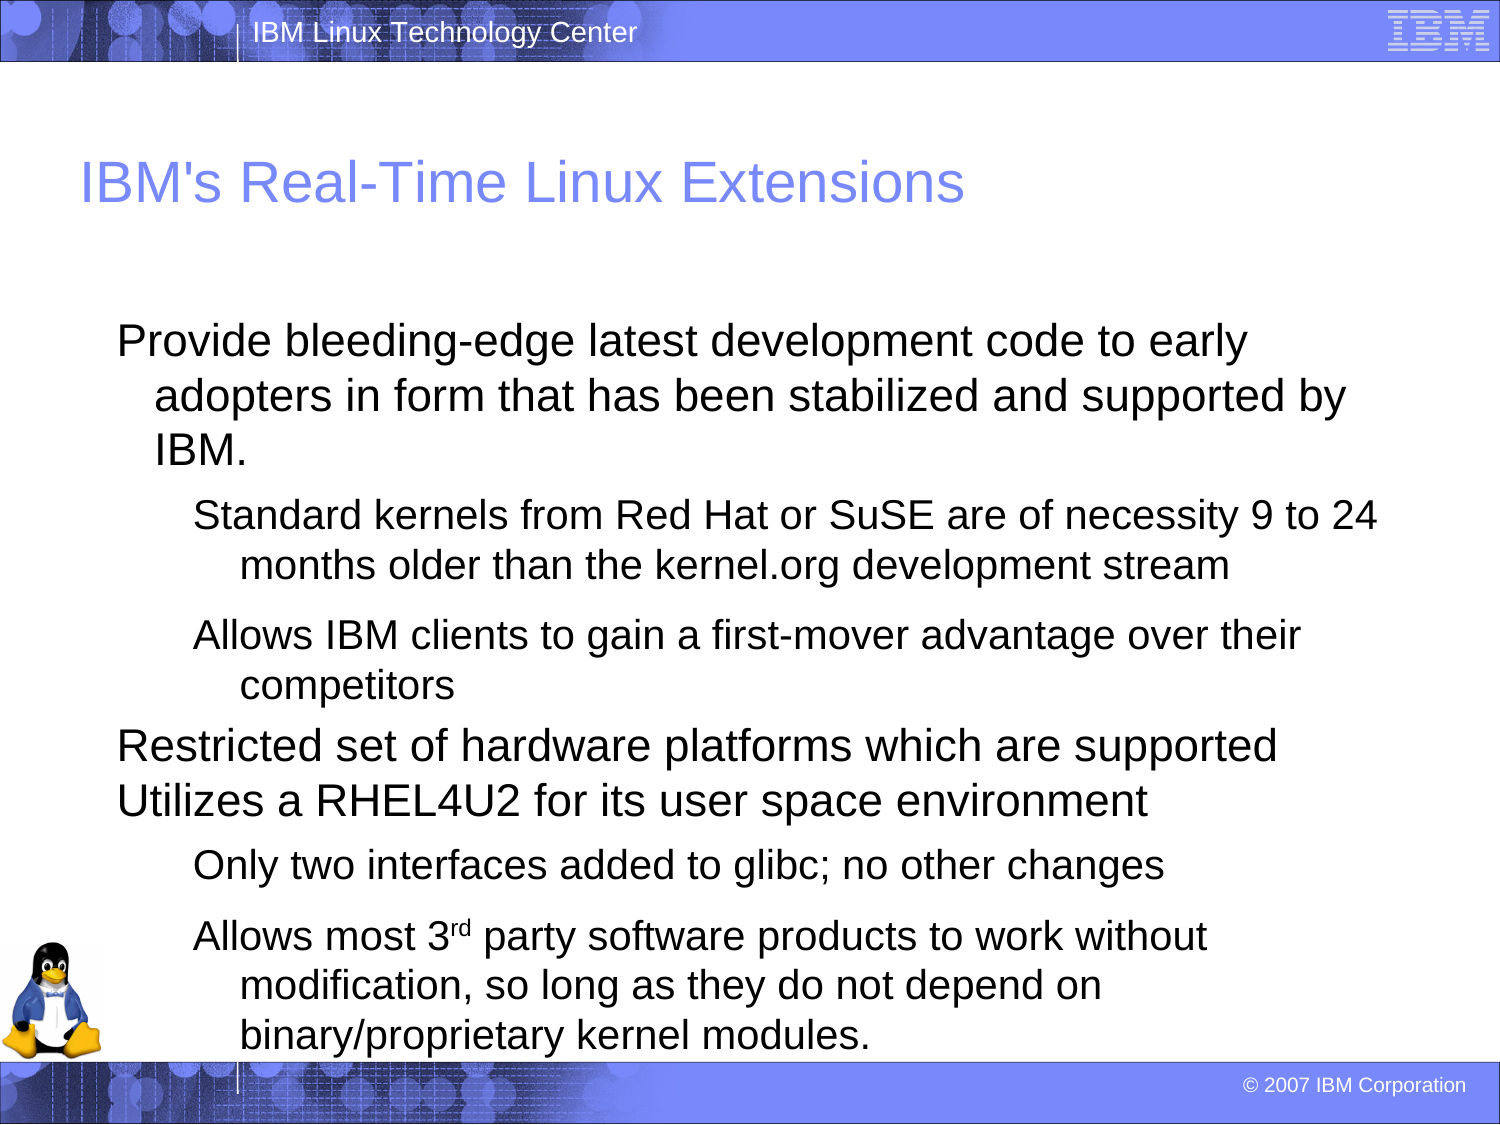

# IBM's Real-Time Linux Extensions
Provide bleeding-edge latest development code to early adopters in form that has been stabilized and supported by IBM.
Standard kernels from Red Hat or SuSE are of necessity 9 to 24 months older than the kernel.org development stream
Allows IBM clients to gain a first-mover advantage over their competitors
Restricted set of hardware platforms which are supported
Utilizes a RHEL4U2 for its user space environment
Only two interfaces added to glibc; no other changes
Allows most 3rd party software products to work without modification, so long as they do not depend on binary/proprietary kernel modules.